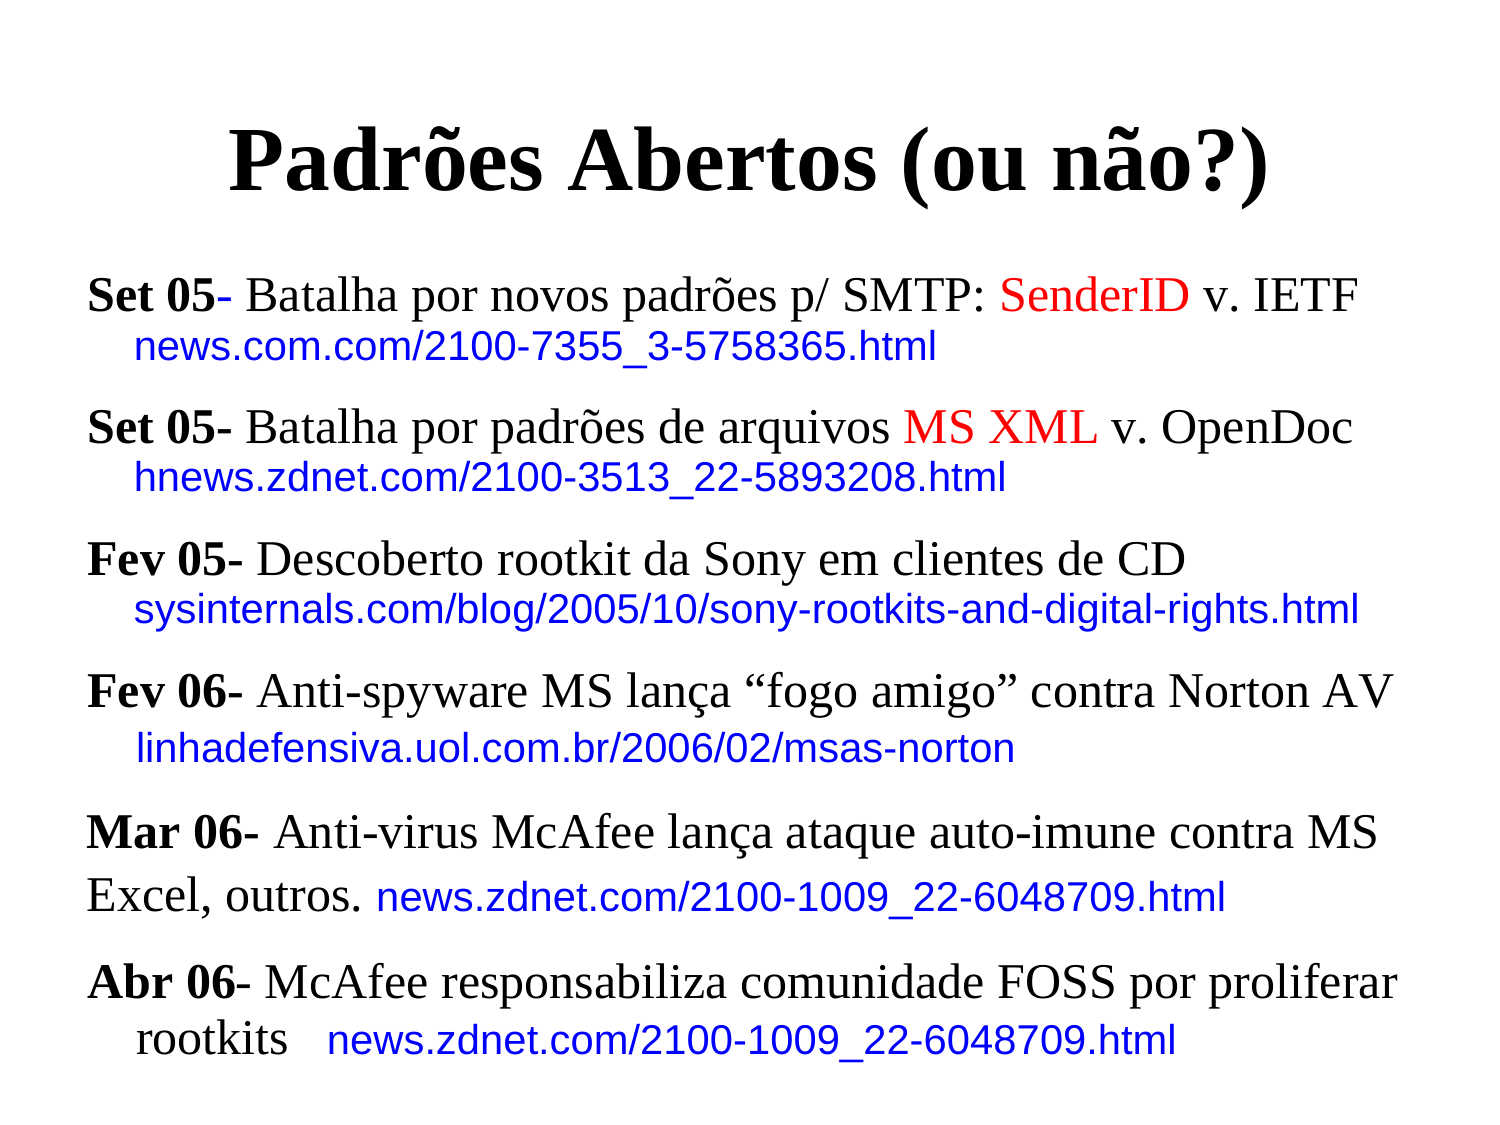

# Padrões Abertos (ou não?)
Set 05- Batalha por novos padrões p/ SMTP: SenderID v. IETF news.com.com/2100-7355_3-5758365.html
Set 05- Batalha por padrões de arquivos MS XML v. OpenDoc
hnews.zdnet.com/2100-3513_22-5893208.html
Fev 05- Descoberto rootkit da Sony em clientes de CD
sysinternals.com/blog/2005/10/sony-rootkits-and-digital-rights.html
Fev 06- Anti-spyware MS lança “fogo amigo” contra Norton AV
linhadefensiva.uol.com.br/2006/02/msas-norton
Mar 06- Anti-virus McAfee lança ataque auto-imune contra MS Excel, outros. news.zdnet.com/2100-1009_22-6048709.html
Abr 06- McAfee responsabiliza comunidade FOSS por proliferar rootkits news.zdnet.com/2100-1009_22-6048709.html